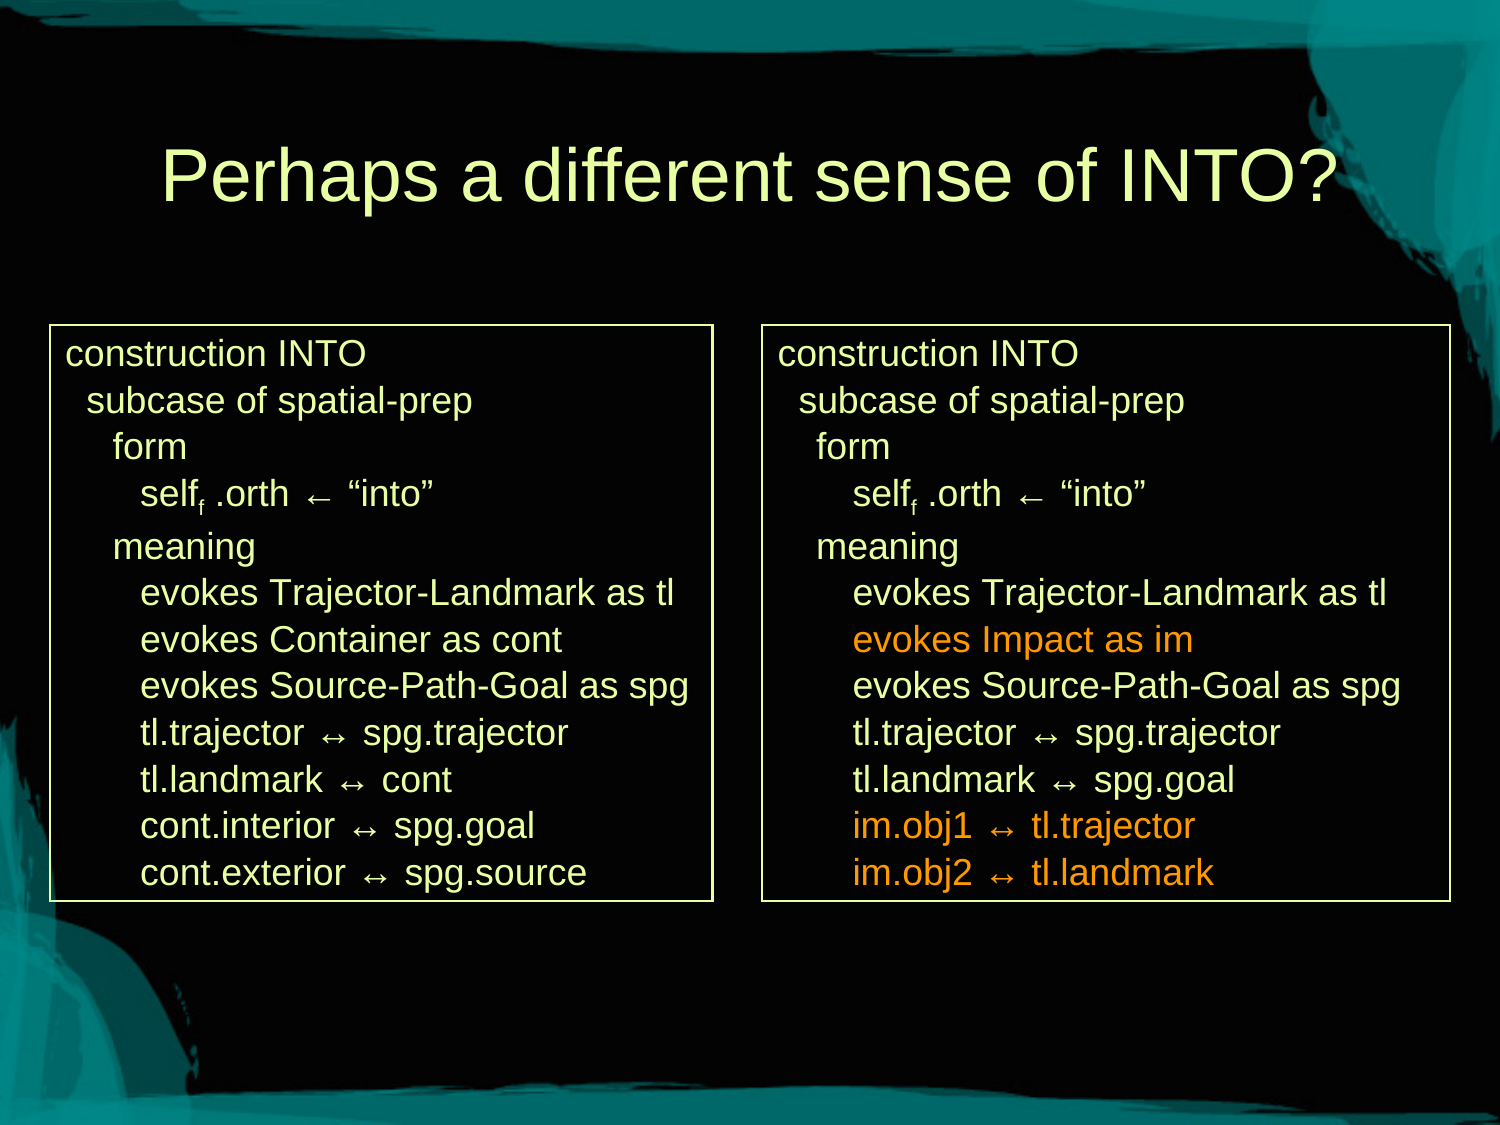

# Perhaps a different sense of INTO?
construction INTO
 subcase of spatial-prep
	form
		selff .orth ← “into”
	meaning
		evokes Trajector-Landmark as tl
		evokes Container as cont
		evokes Source-Path-Goal as spg
		tl.trajector ↔ spg.trajector
		tl.landmark ↔ cont
		cont.interior ↔ spg.goal
		cont.exterior ↔ spg.source
construction INTO
 subcase of spatial-prep
	form
		selff .orth ← “into”
	meaning
		evokes Trajector-Landmark as tl
		evokes Impact as im
		evokes Source-Path-Goal as spg
		tl.trajector ↔ spg.trajector
		tl.landmark ↔ spg.goal
		im.obj1 ↔ tl.trajector
		im.obj2 ↔ tl.landmark